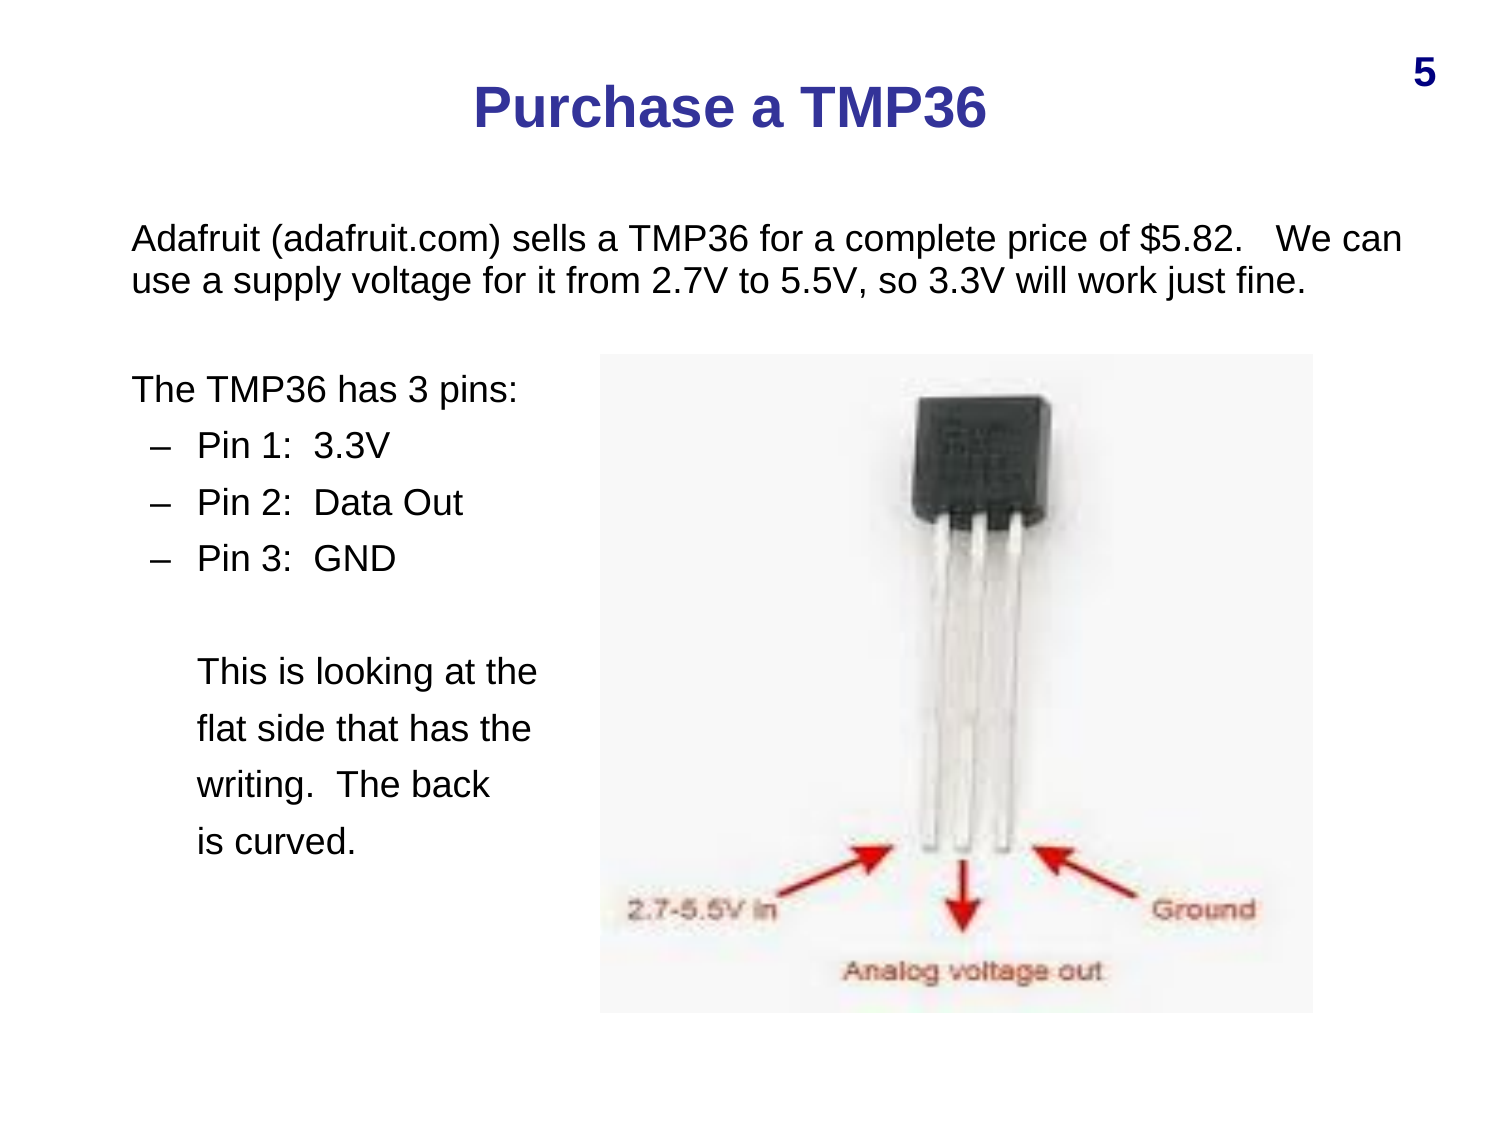

5
# Purchase a TMP36
Adafruit (adafruit.com) sells a TMP36 for a complete price of $5.82. We can use a supply voltage for it from 2.7V to 5.5V, so 3.3V will work just fine.
The TMP36 has 3 pins:
Pin 1: 3.3V
Pin 2: Data Out
Pin 3: GND
This is looking at the
flat side that has the
writing. The back
is curved.